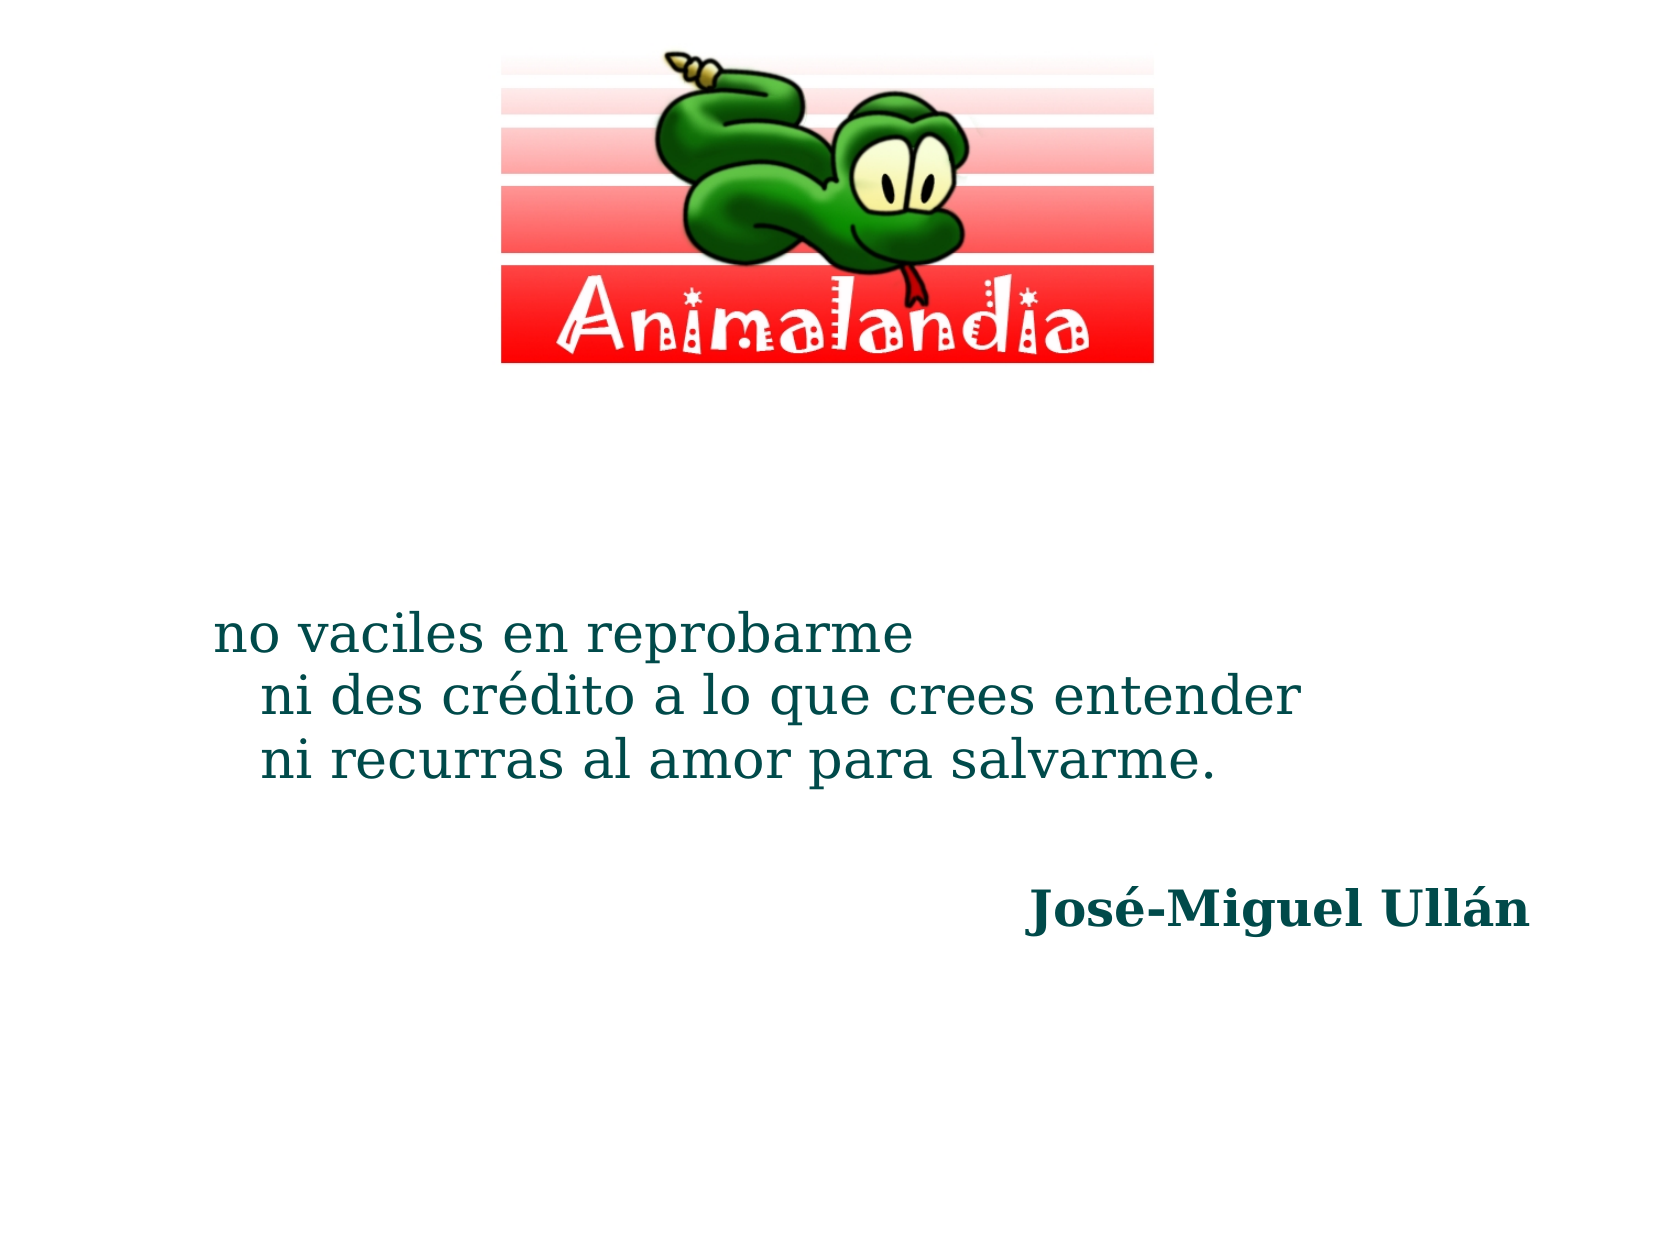

# no vaciles en reprobarme ni des crédito a lo que crees entender ni recurras al amor para salvarme.
José-Miguel Ullán